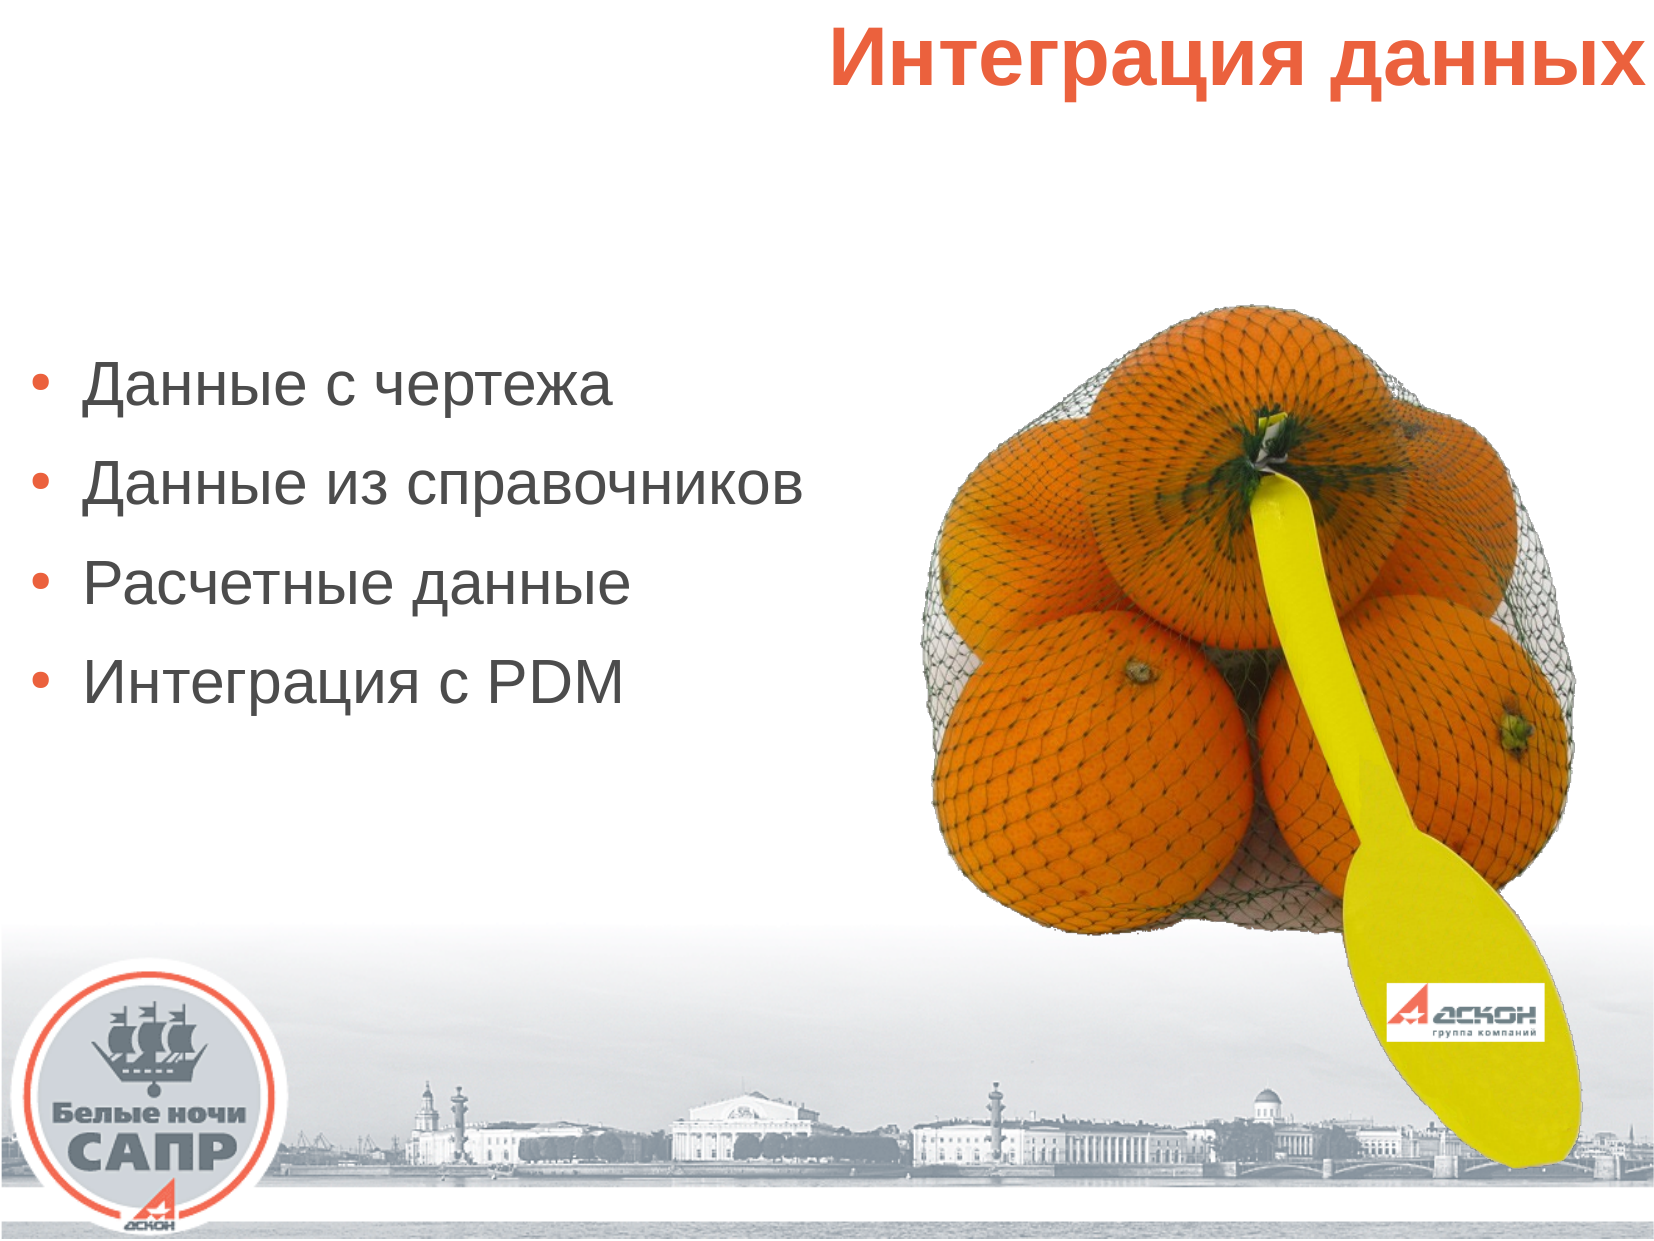

Интеграция данных
# Данные с чертежа
Данные из справочников
Расчетные данные
Интеграция с PDM